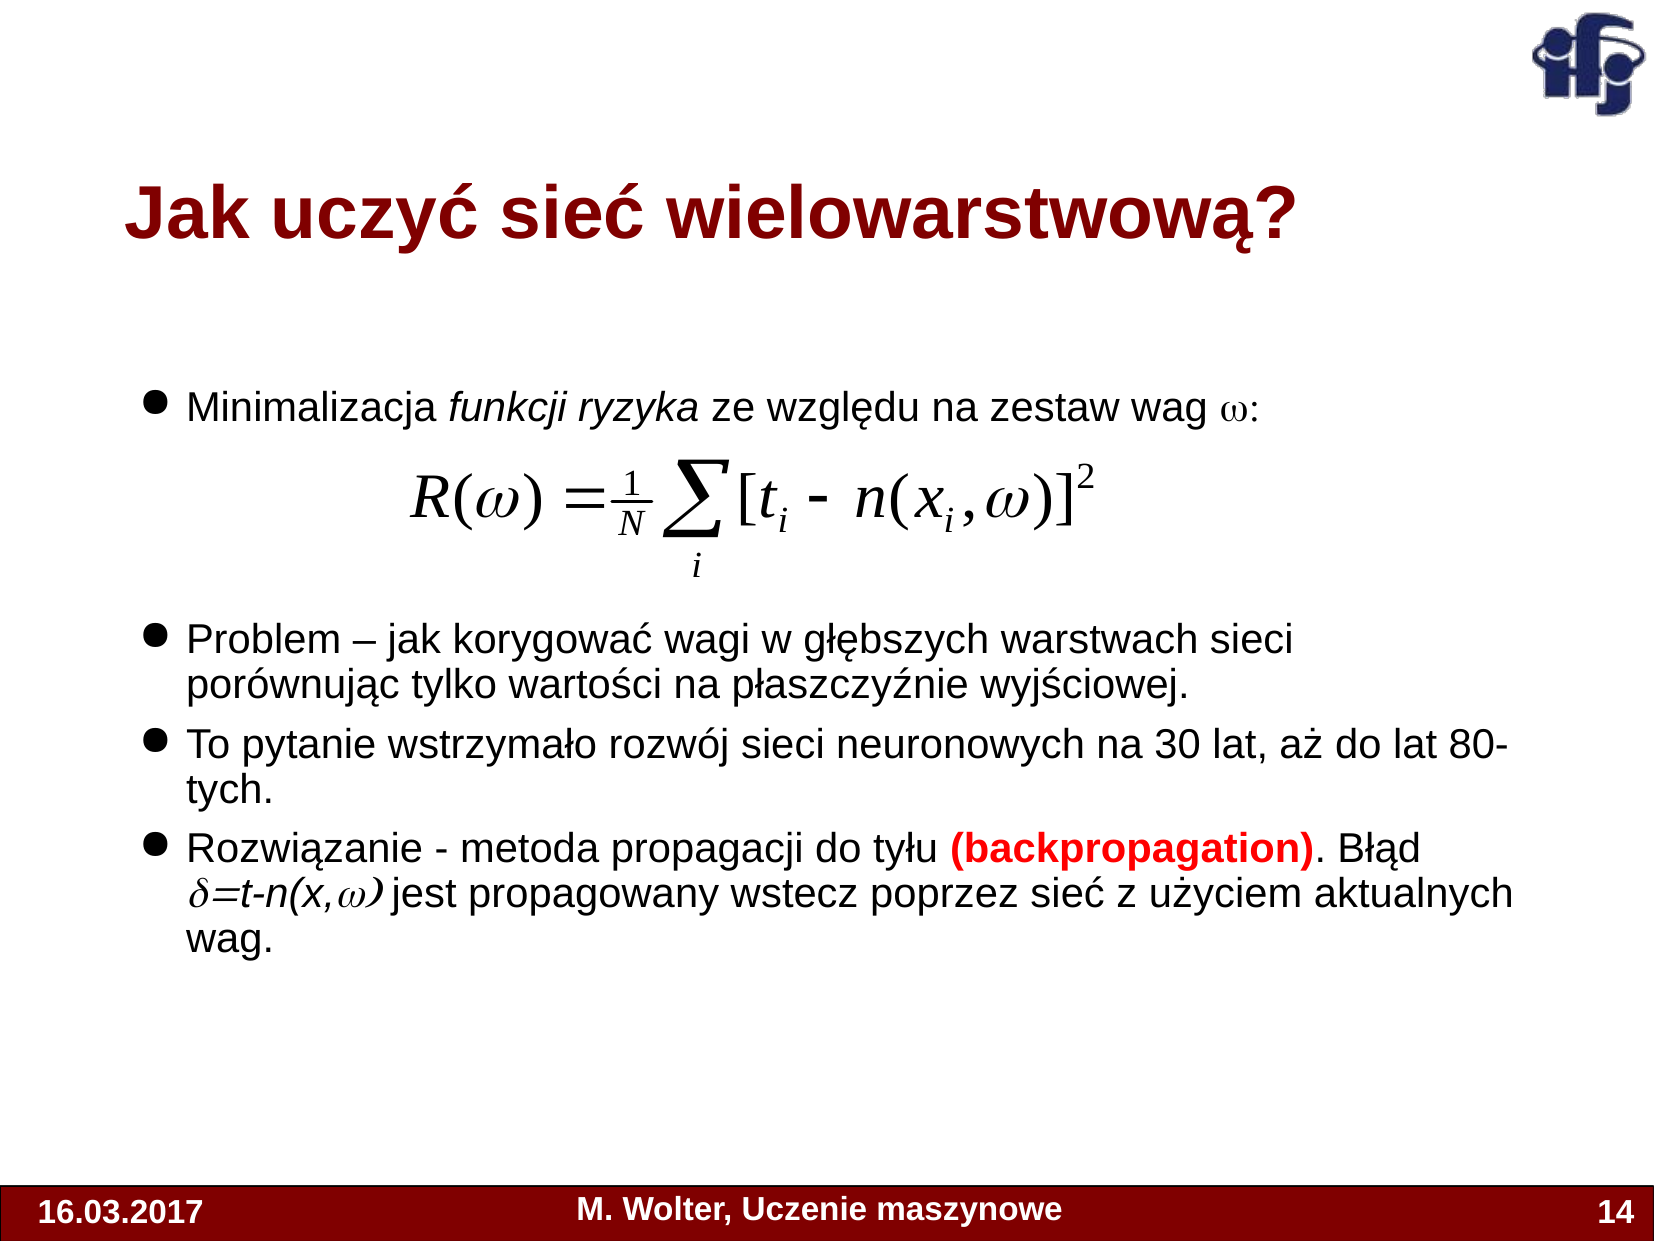

# Jak uczyć sieć wielowarstwową?
Minimalizacja funkcji ryzyka ze względu na zestaw wag :
Problem – jak korygować wagi w głębszych warstwach sieci porównując tylko wartości na płaszczyźnie wyjściowej.
To pytanie wstrzymało rozwój sieci neuronowych na 30 lat, aż do lat 80-tych.
Rozwiązanie - metoda propagacji do tyłu (backpropagation). Błąd =t-n(x,w) jest propagowany wstecz poprzez sieć z użyciem aktualnych wag.
22 kwietnia 2009
Marcin Wolter, Sieci Neuronowe